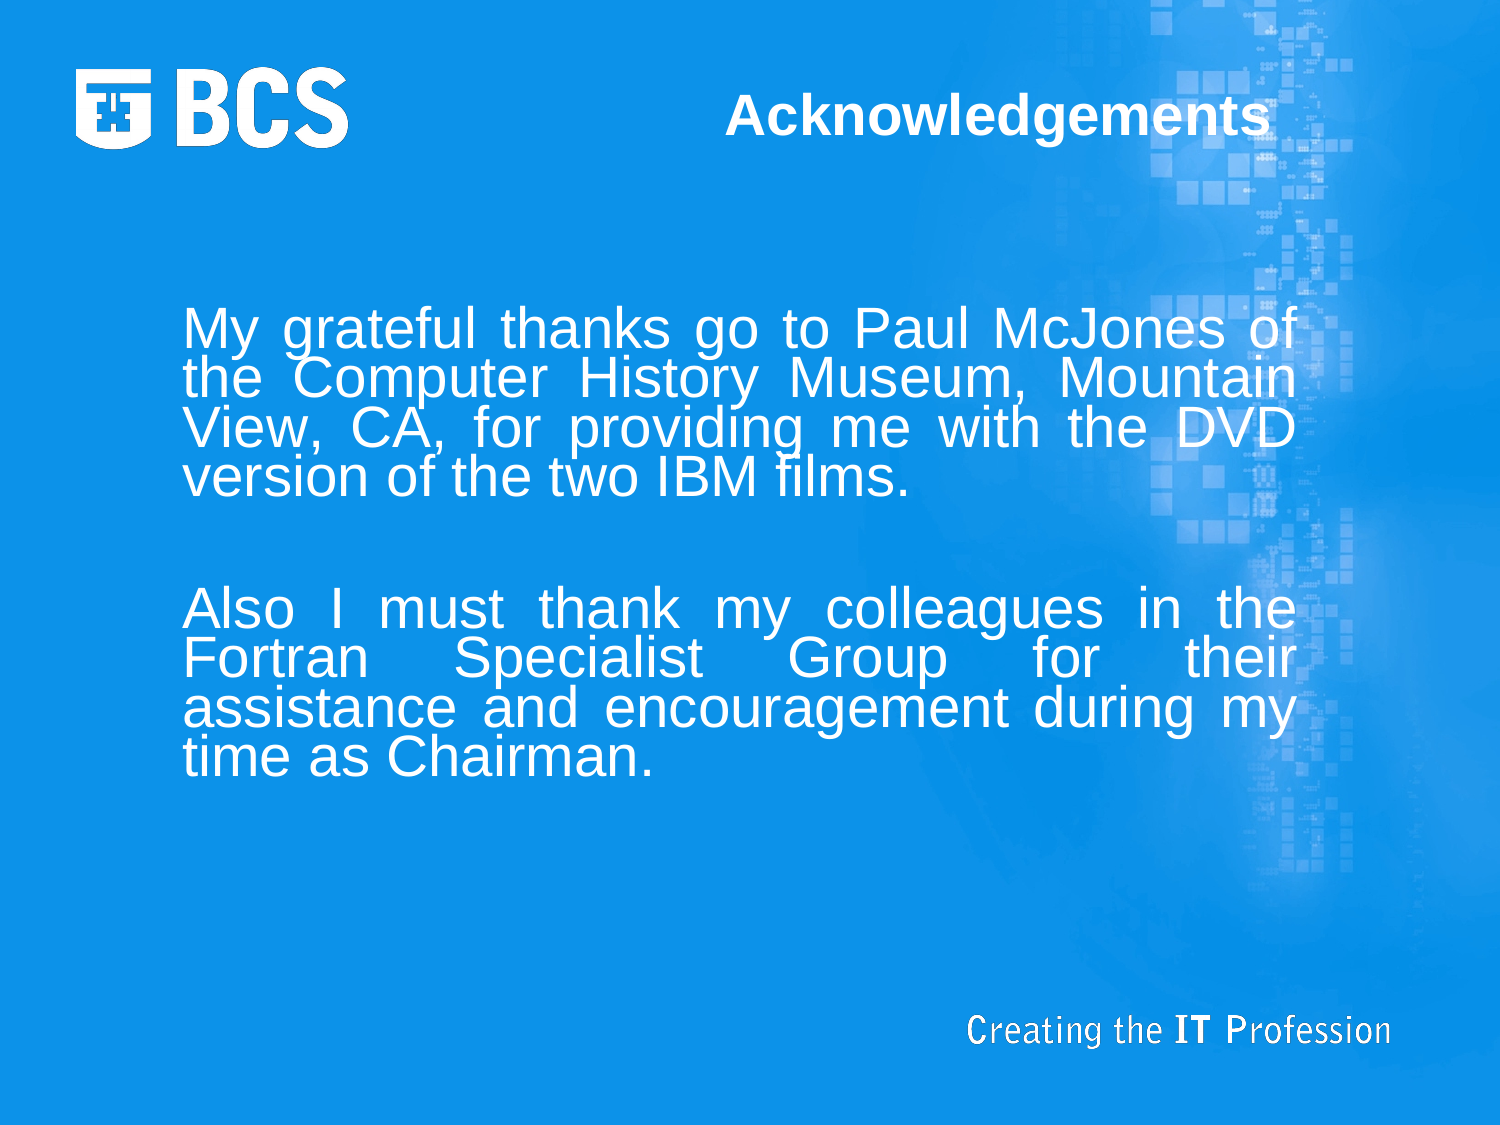

# Acknowledgements
My grateful thanks go to Paul McJones of the Computer History Museum, Mountain View, CA, for providing me with the DVD version of the two IBM films.
Also I must thank my colleagues in the Fortran Specialist Group for their assistance and encouragement during my time as Chairman.